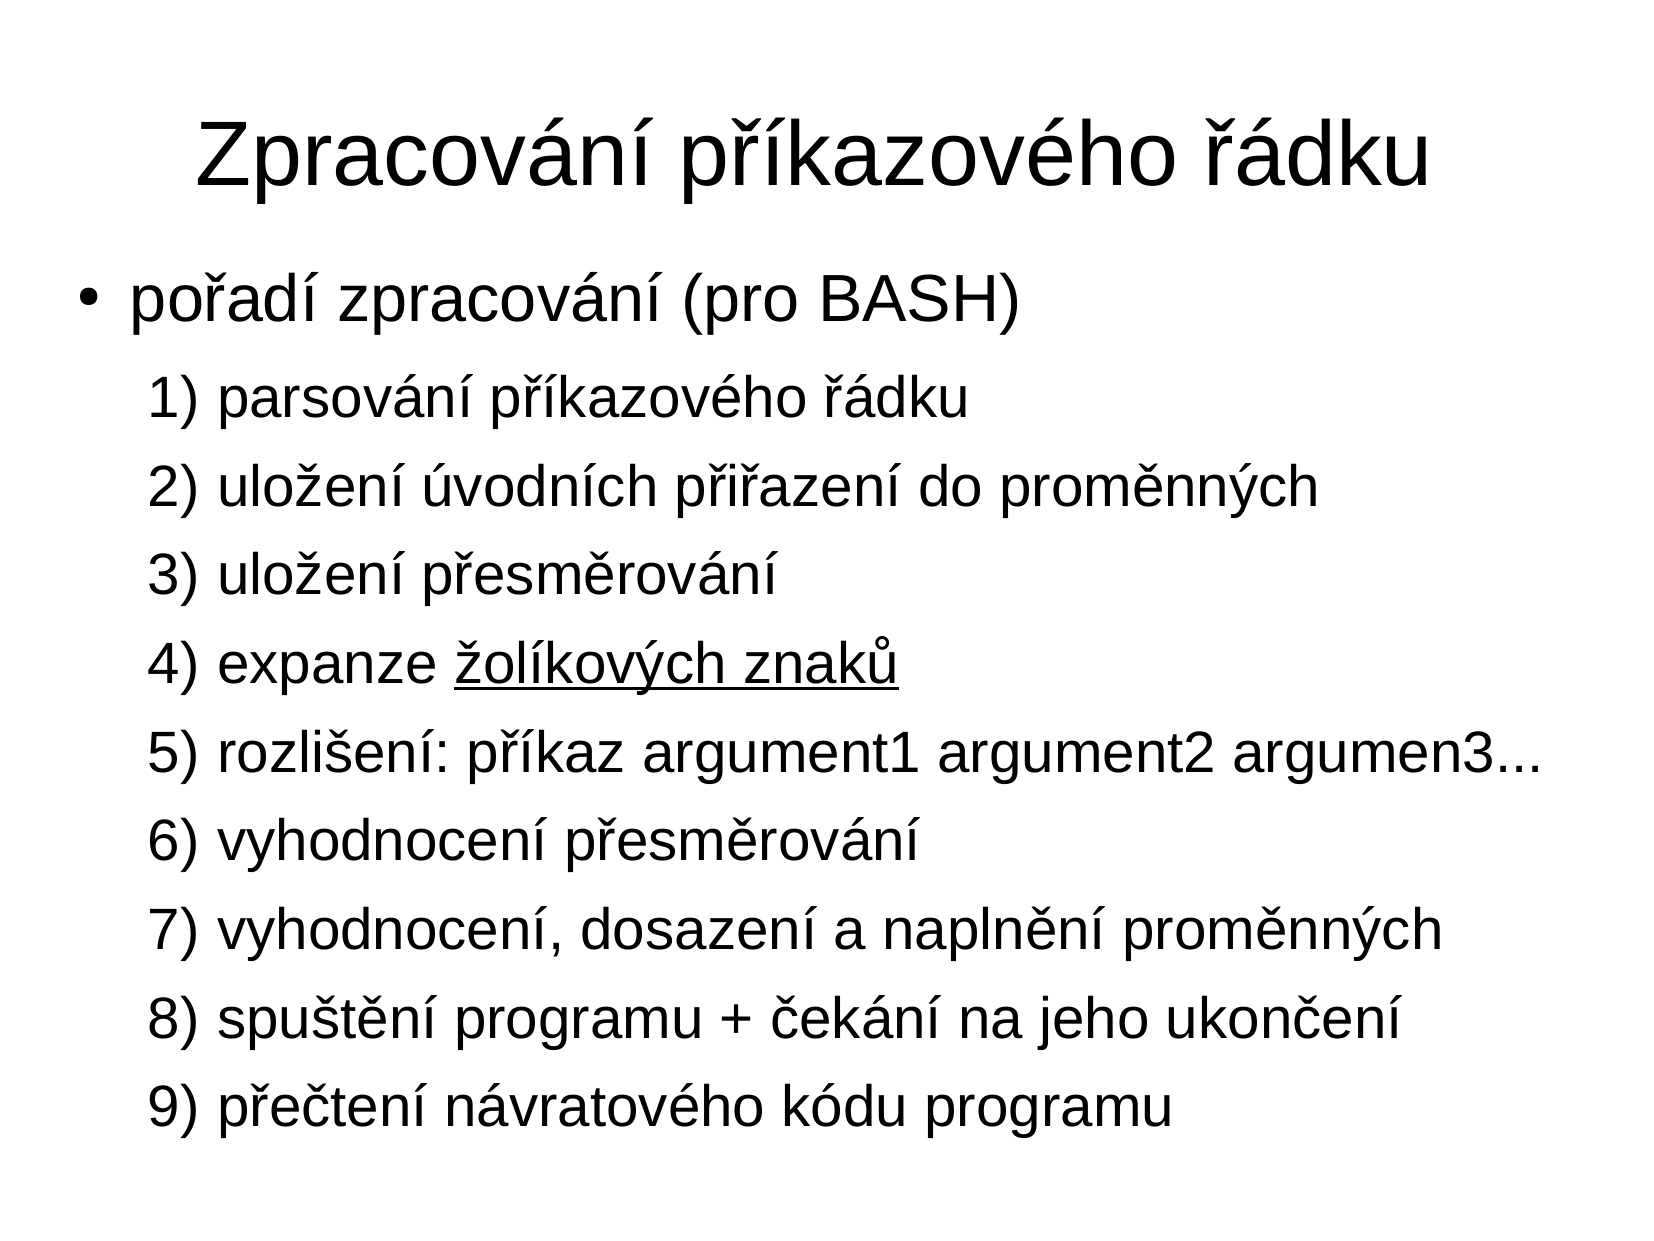

# Zpracování příkazového řádku
pořadí zpracování (pro BASH)
 parsování příkazového řádku
 uložení úvodních přiřazení do proměnných
 uložení přesměrování
 expanze žolíkových znaků
 rozlišení: příkaz argument1 argument2 argumen3...
 vyhodnocení přesměrování
 vyhodnocení, dosazení a naplnění proměnných
 spuštění programu + čekání na jeho ukončení
 přečtení návratového kódu programu